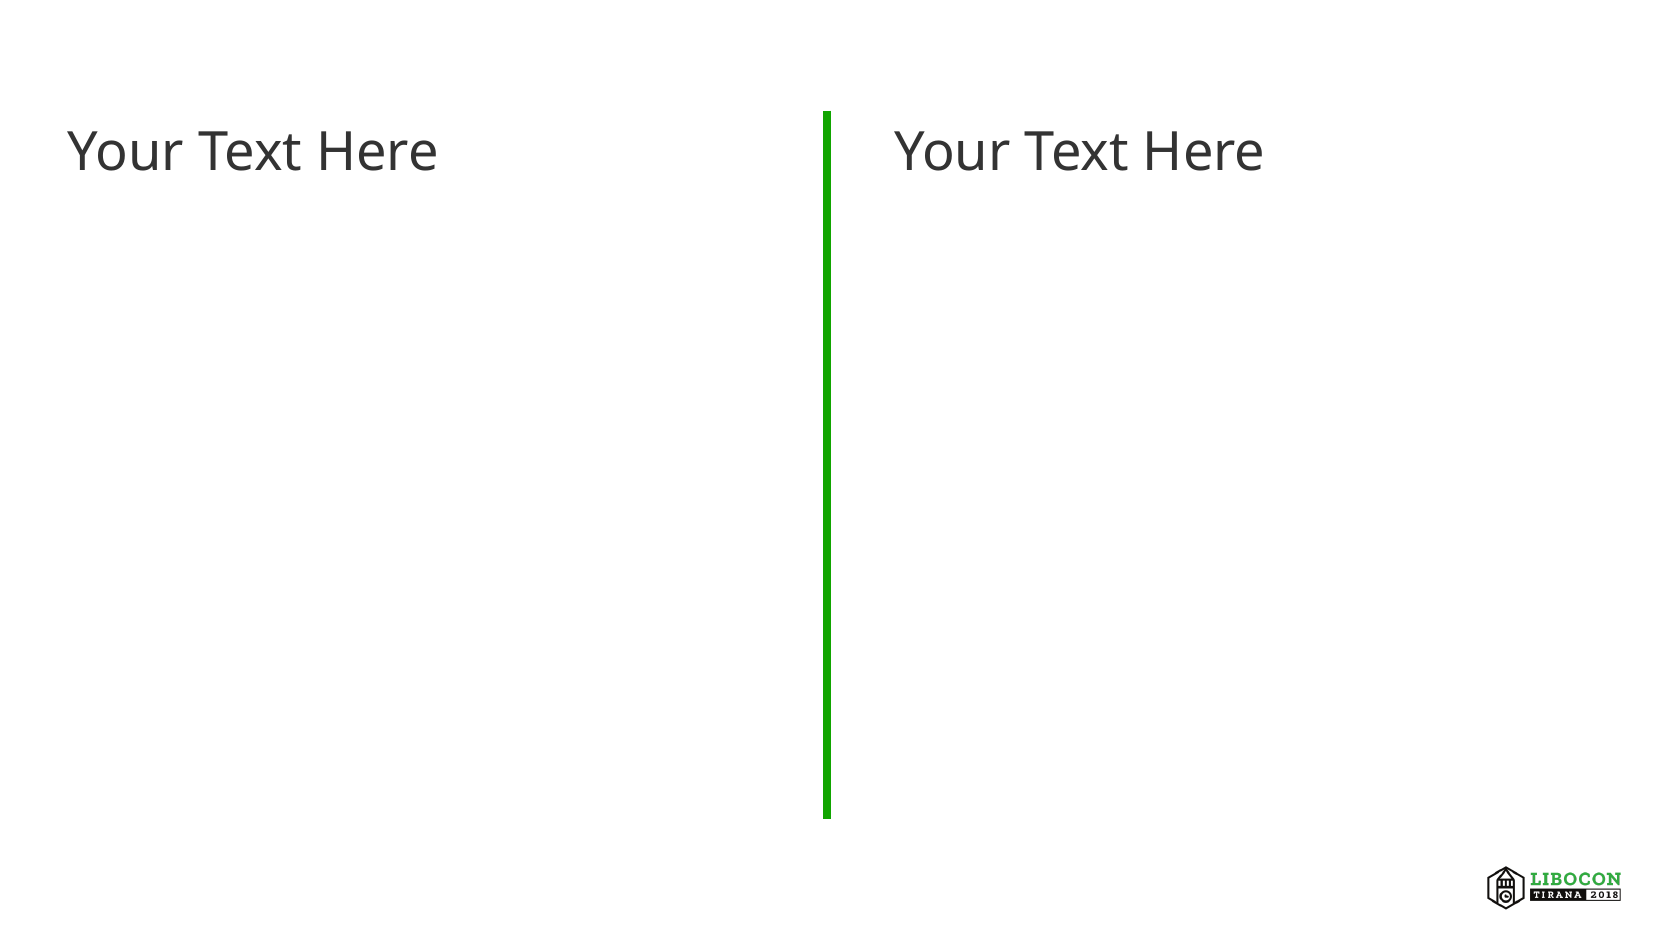

# Your Text Here
Your Text Here